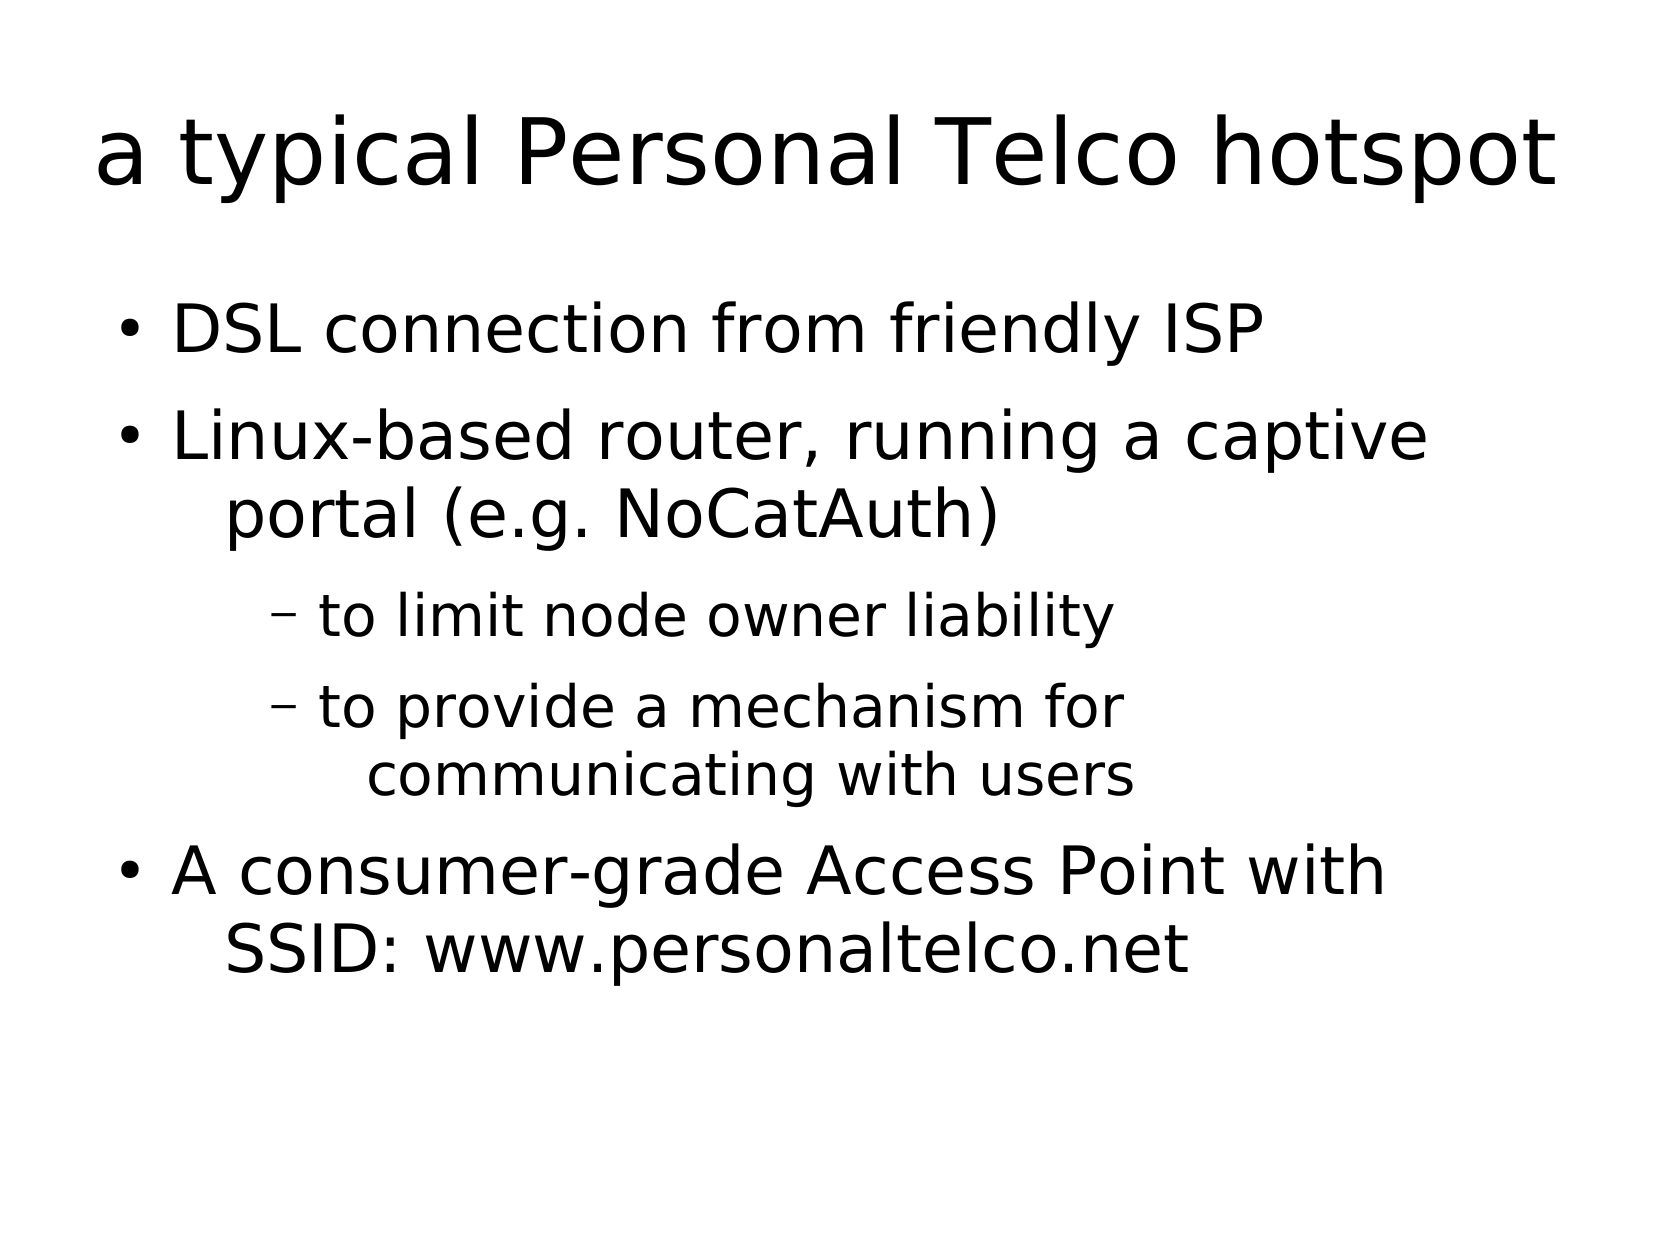

# a typical Personal Telco hotspot
DSL connection from friendly ISP
Linux-based router, running a captive portal (e.g. NoCatAuth)
to limit node owner liability
to provide a mechanism for communicating with users
A consumer-grade Access Point with SSID: www.personaltelco.net